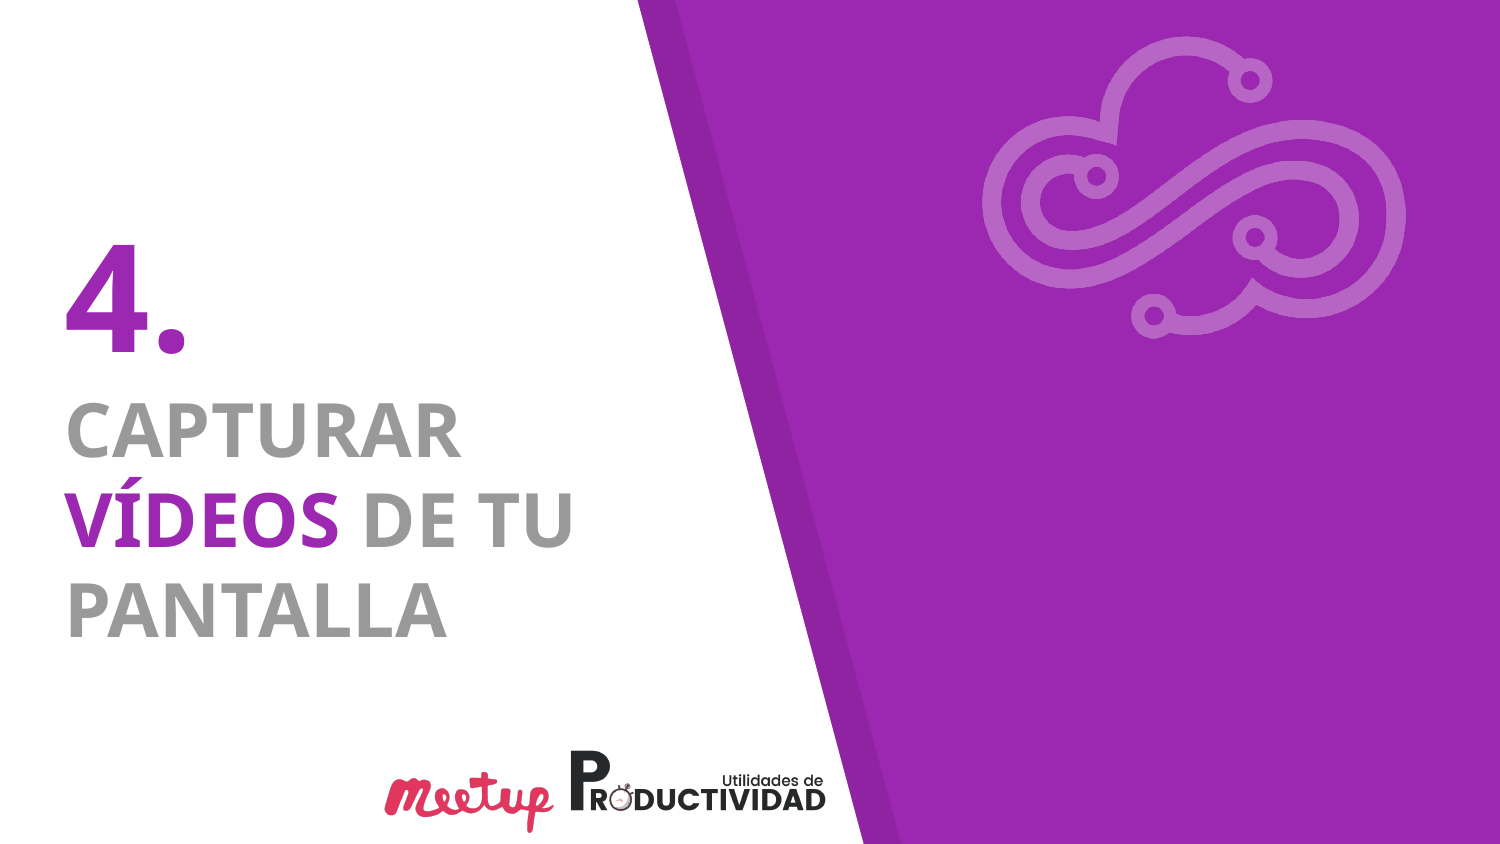

# 4. CAPTURAR VÍDEOS DE TU PANTALLA